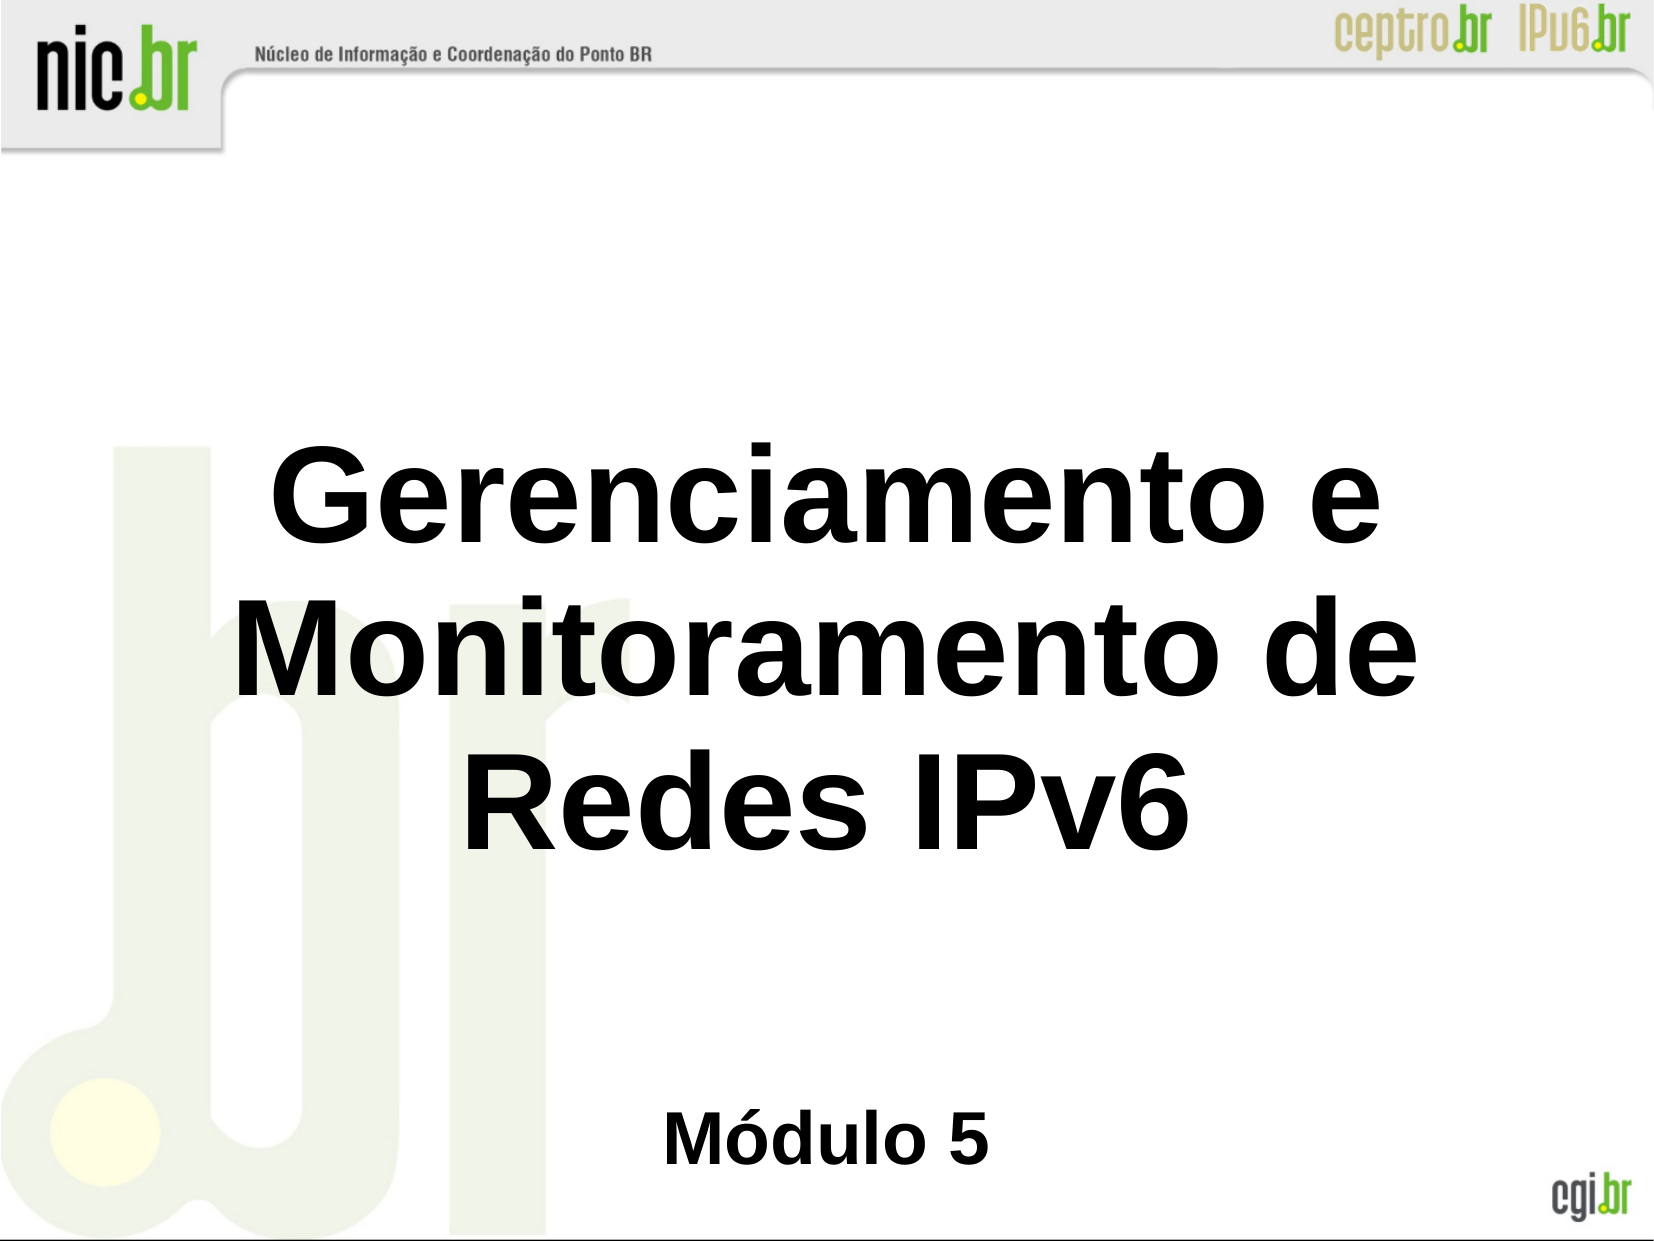

Gerenciamento e Monitoramento de Redes IPv6
Módulo 5